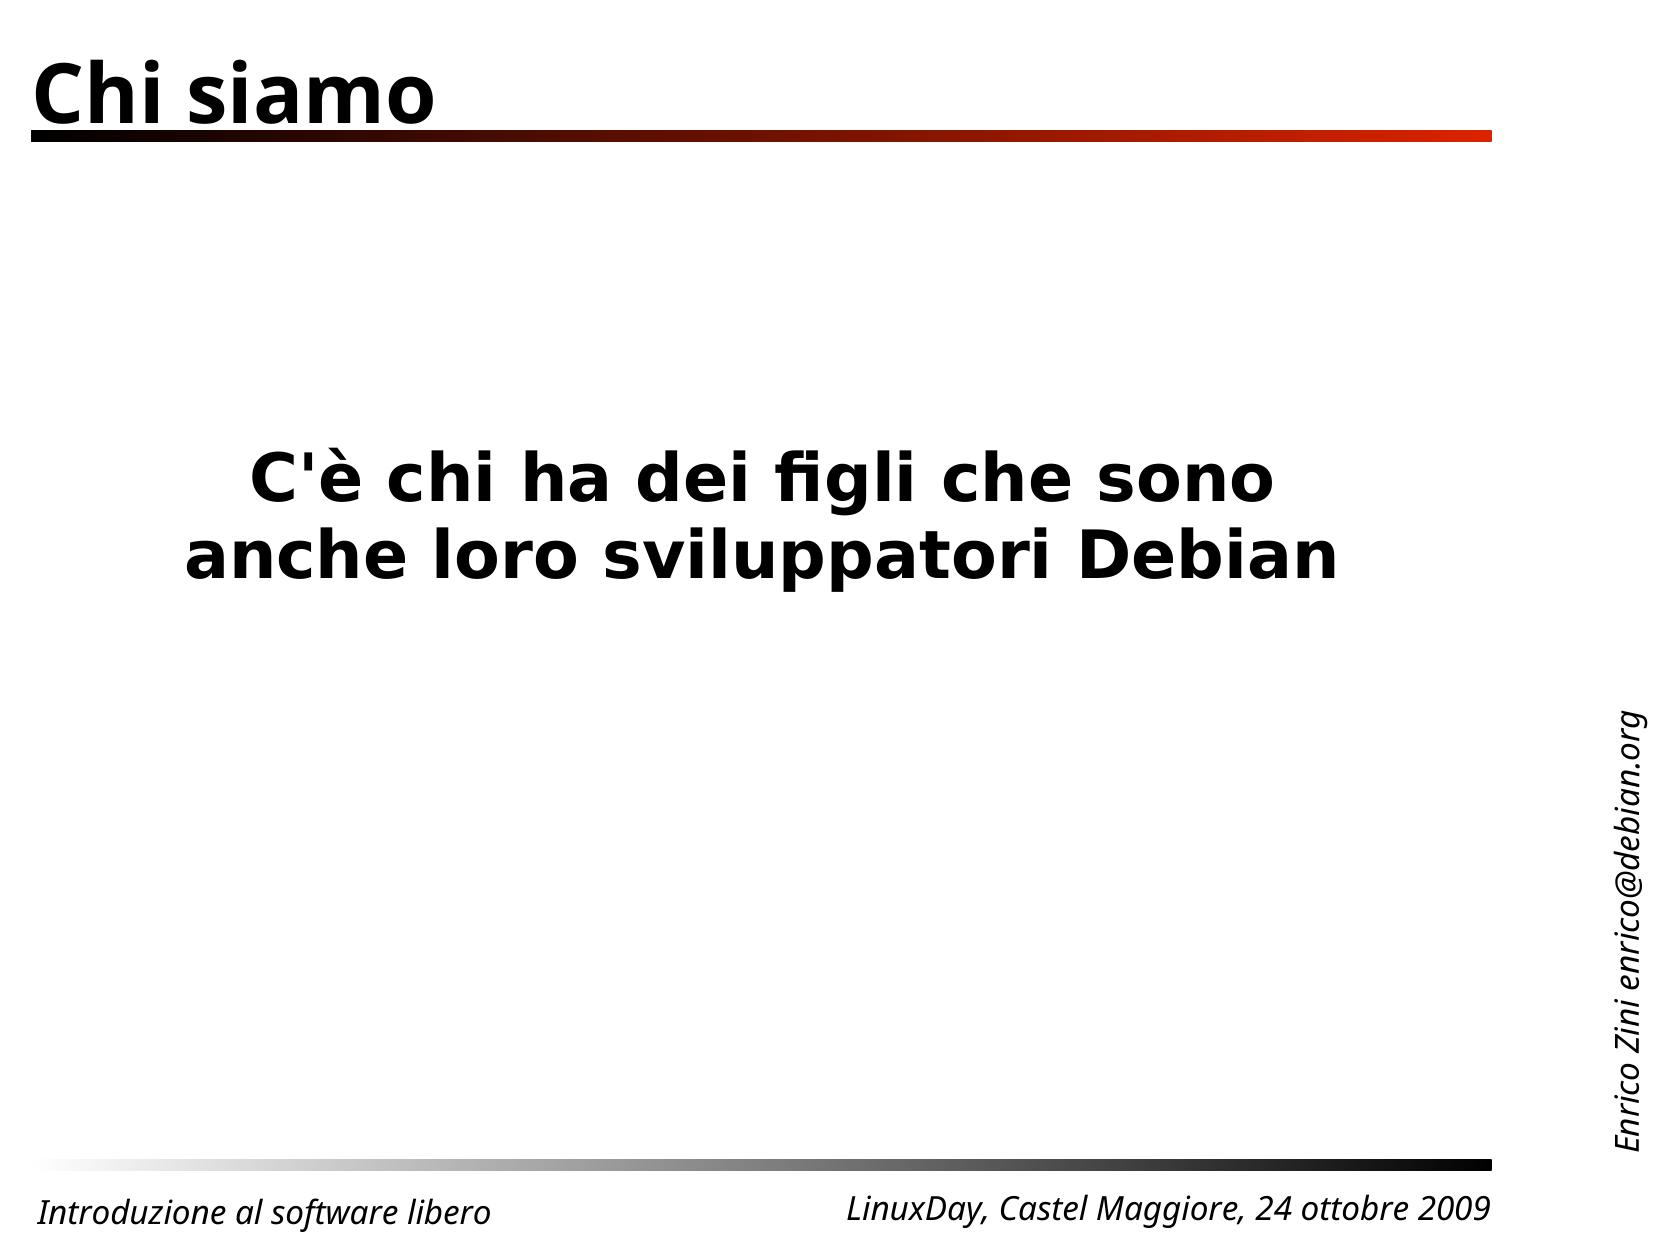

Chi siamo
C'è chi ha dei figli che sono
anche loro sviluppatori Debian